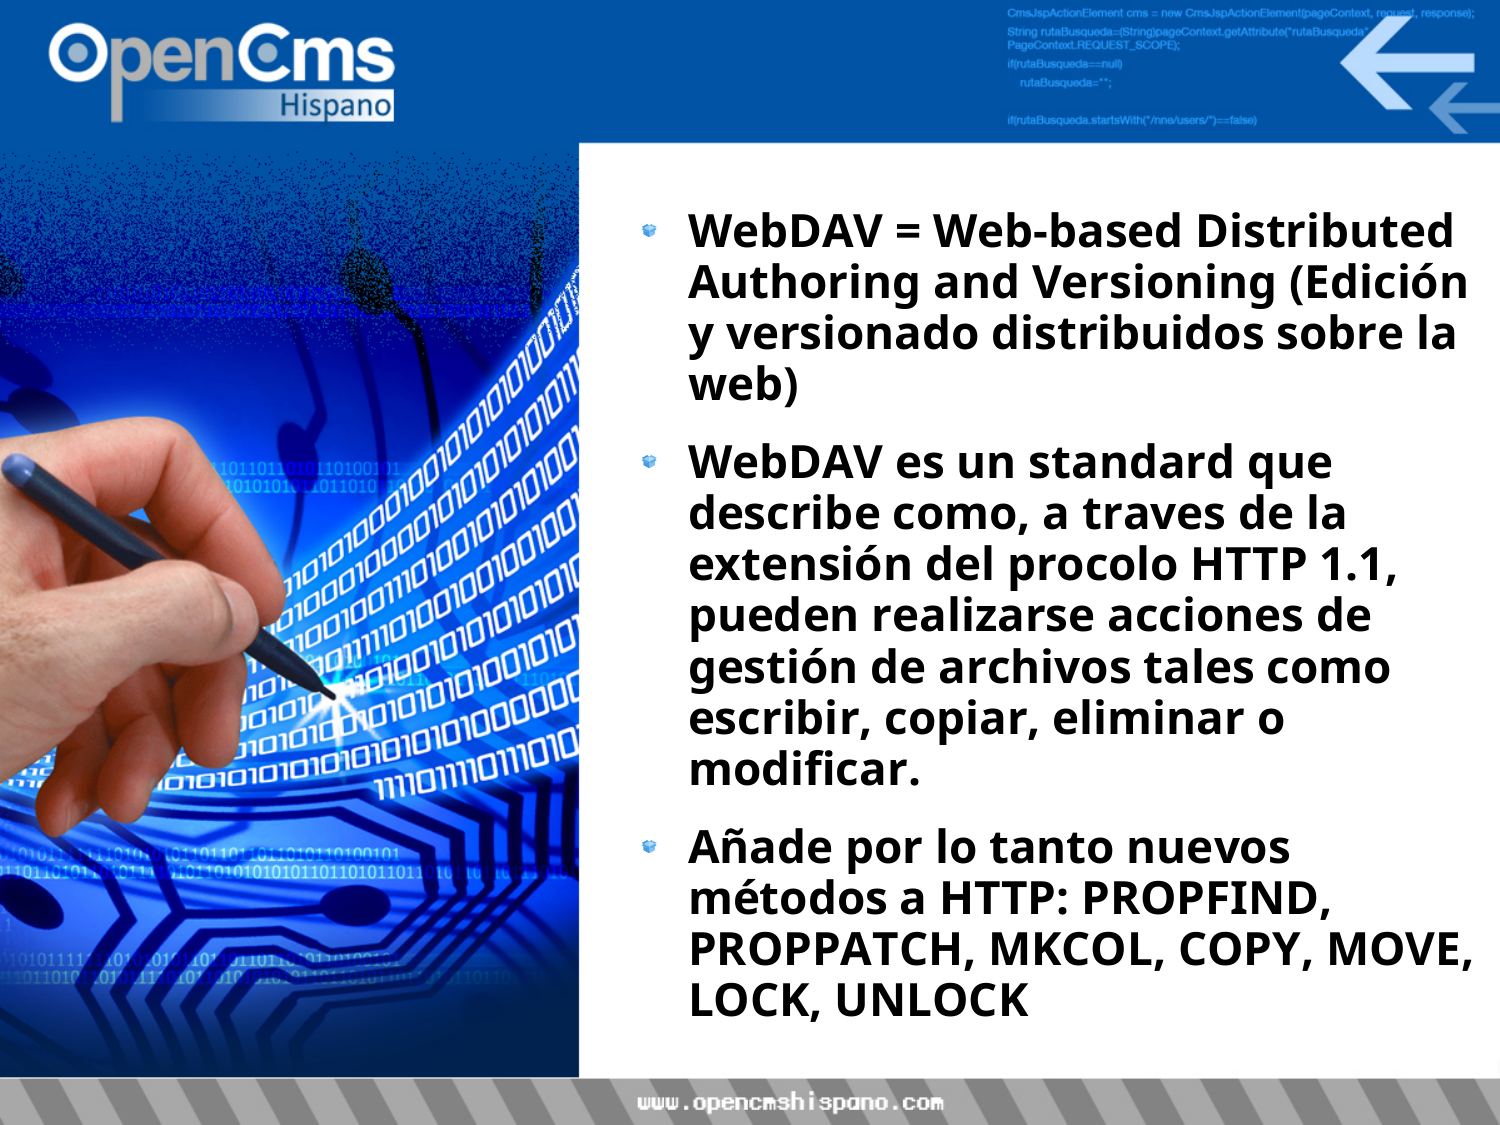

WebDAV = Web-based Distributed Authoring and Versioning (Edición y versionado distribuidos sobre la web)
WebDAV es un standard que describe como, a traves de la extensión del procolo HTTP 1.1, pueden realizarse acciones de gestión de archivos tales como escribir, copiar, eliminar o modificar.
Añade por lo tanto nuevos métodos a HTTP: PROPFIND, PROPPATCH, MKCOL, COPY, MOVE, LOCK, UNLOCK